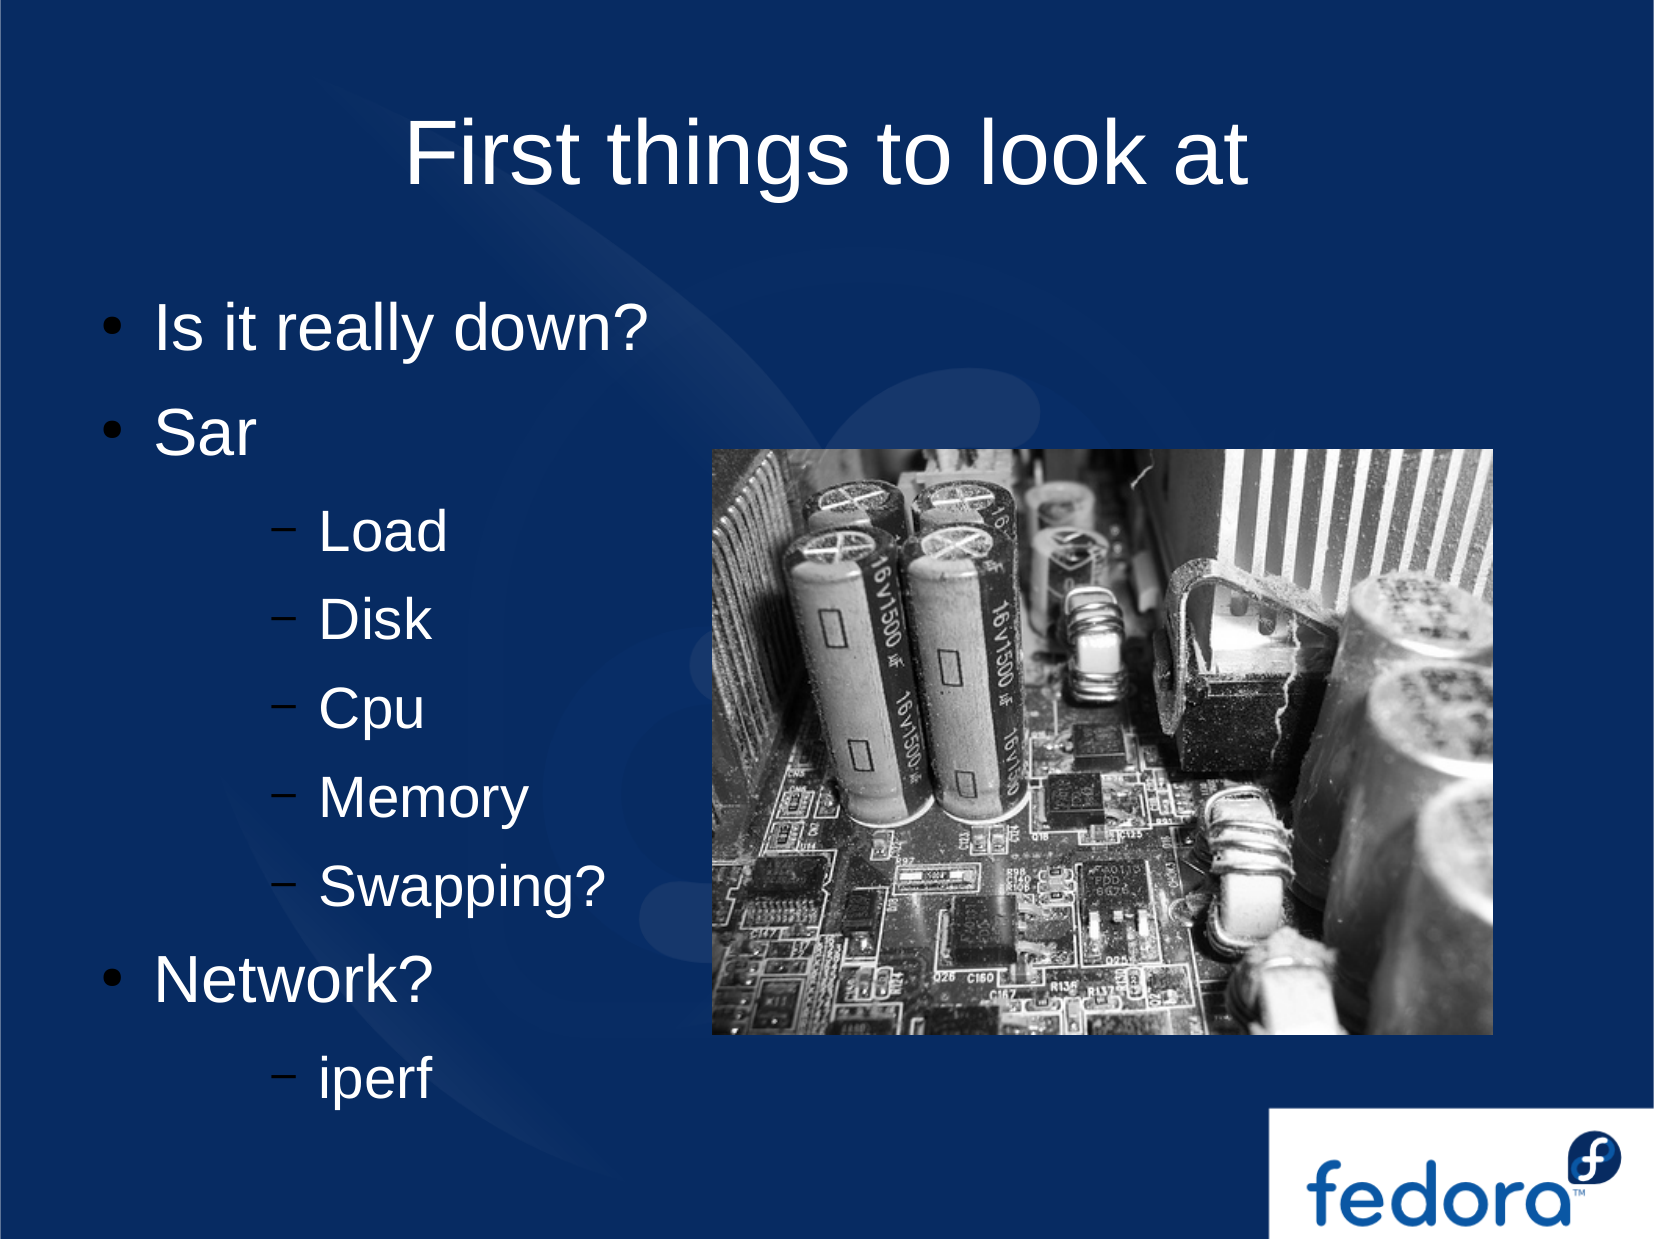

# First things to look at
Is it really down?
Sar
Load
Disk
Cpu
Memory
Swapping?
Network?
iperf